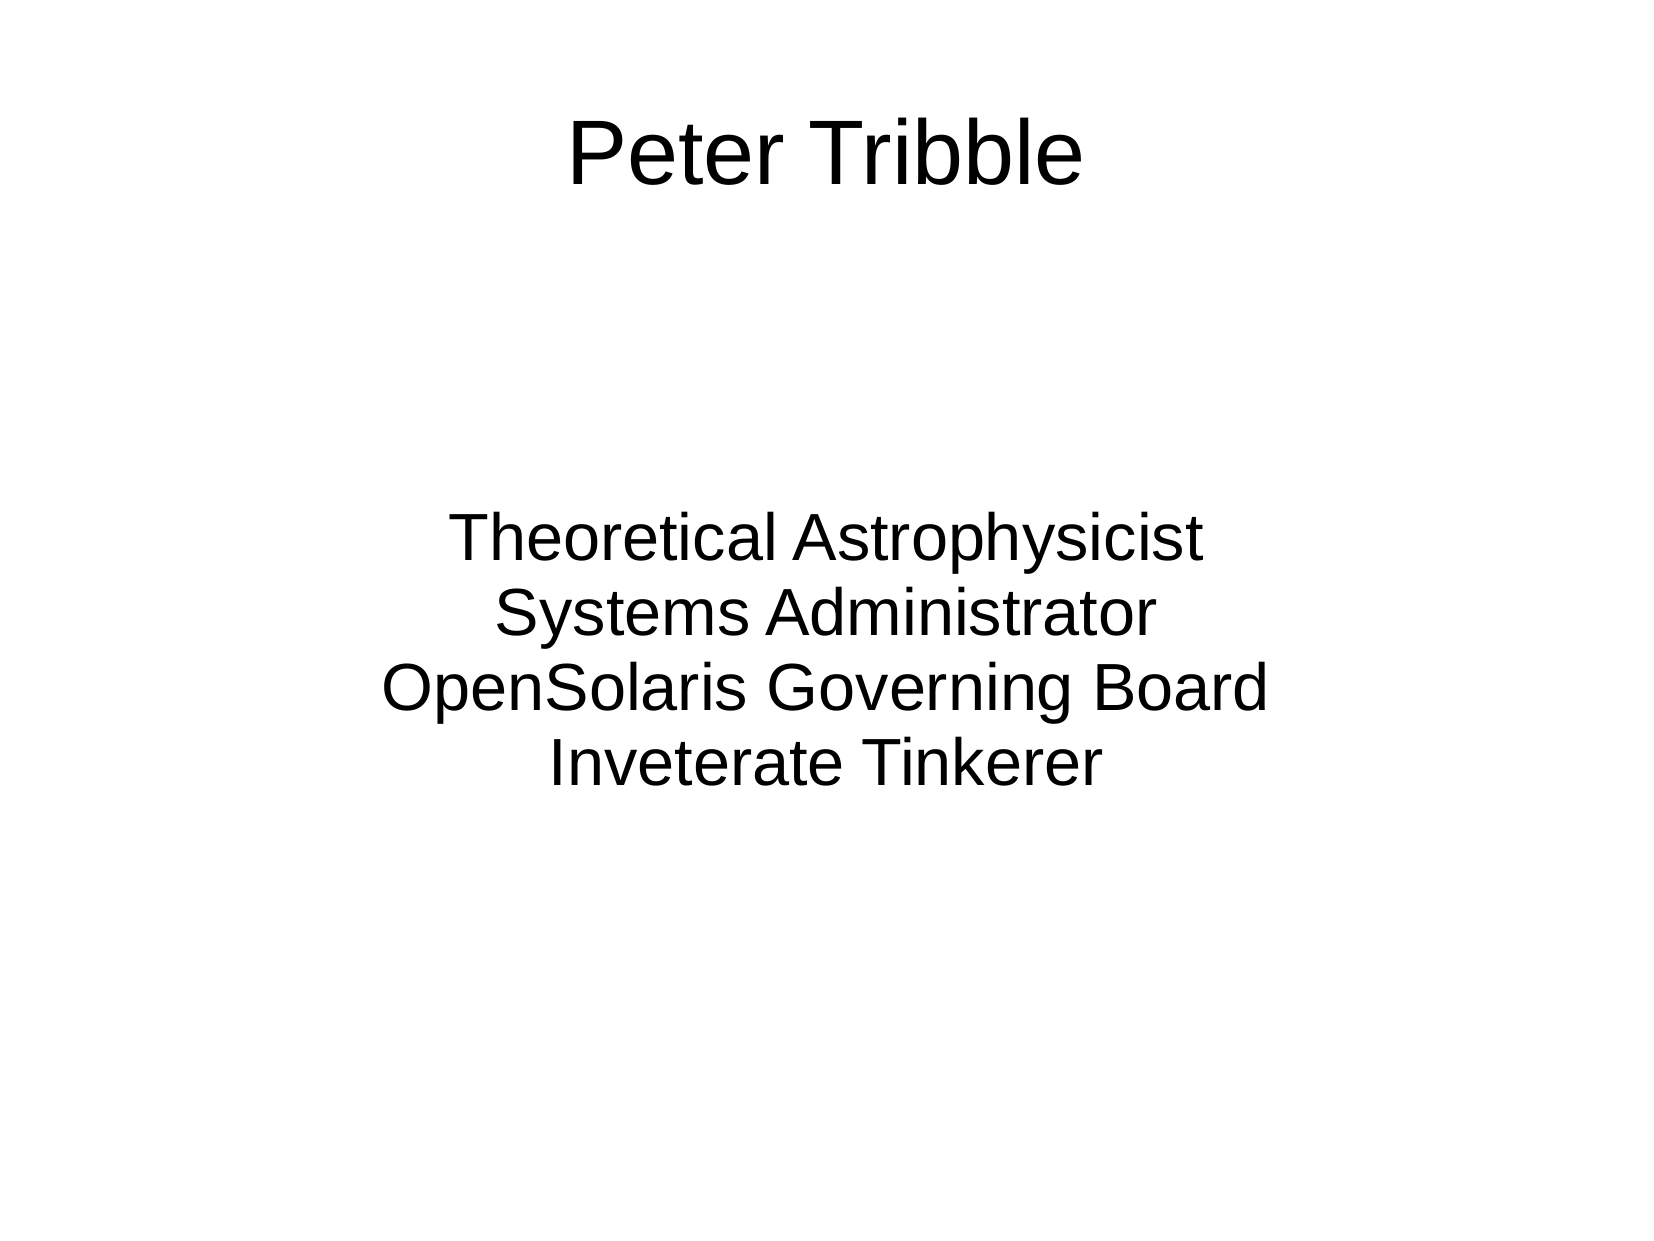

# Peter Tribble
Theoretical Astrophysicist
Systems Administrator
OpenSolaris Governing Board
Inveterate Tinkerer